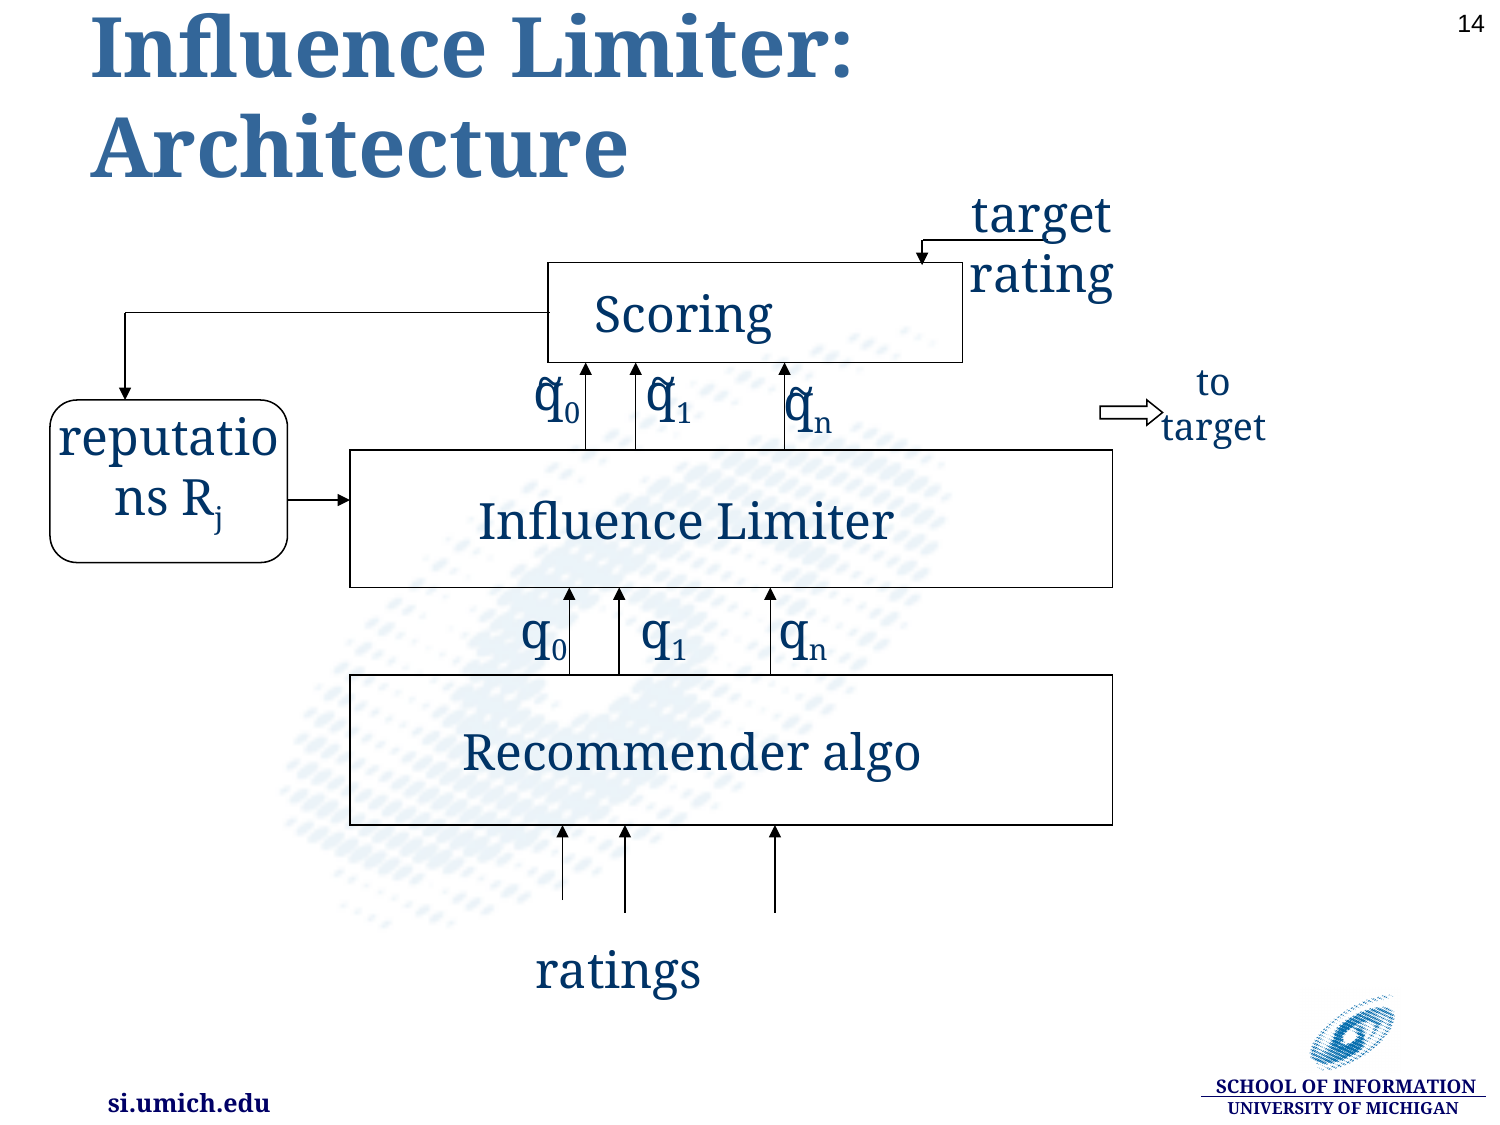

# Influence Limiter: Architecture
target
rating
Scoring
~
~
to
target
~
q0
q1
qn
reputations Rj
Influence Limiter
q0
q1
qn
Recommender algo
ratings